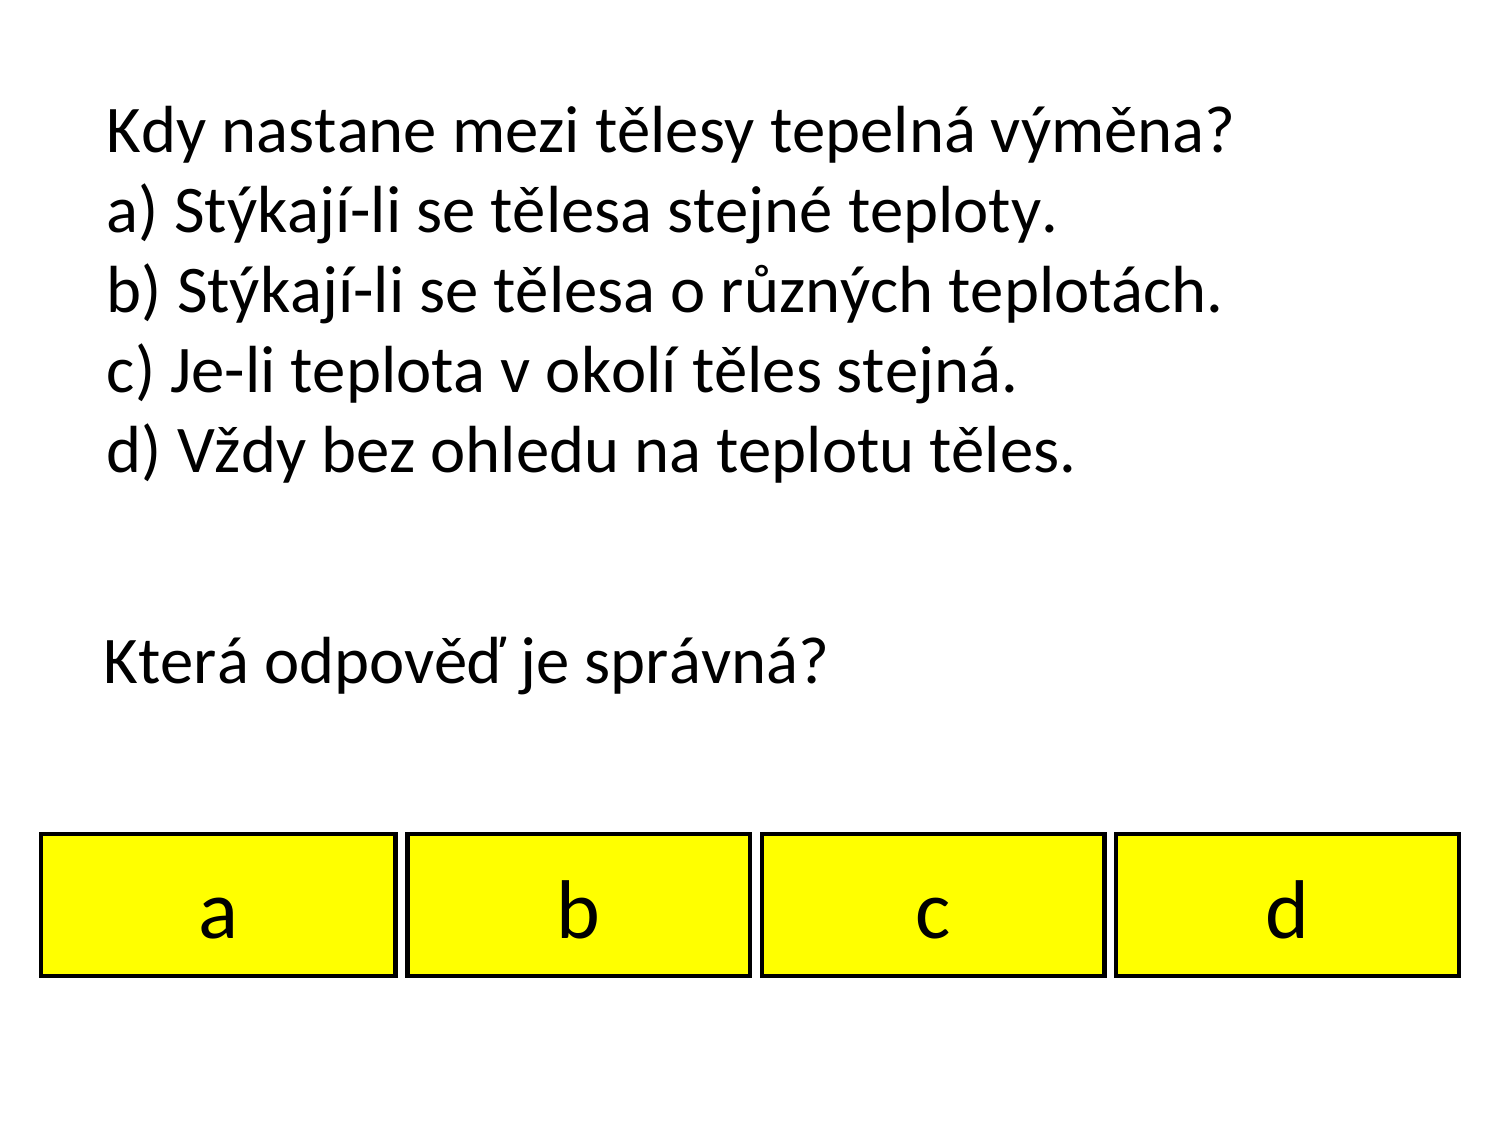

Kdy nastane mezi tělesy tepelná výměna?
 Stýkají-li se tělesa stejné teploty.
 Stýkají-li se tělesa o různých teplotách.
 Je-li teplota v okolí těles stejná.
 Vždy bez ohledu na teplotu těles.
Která odpověď je správná?
a
b
c
d